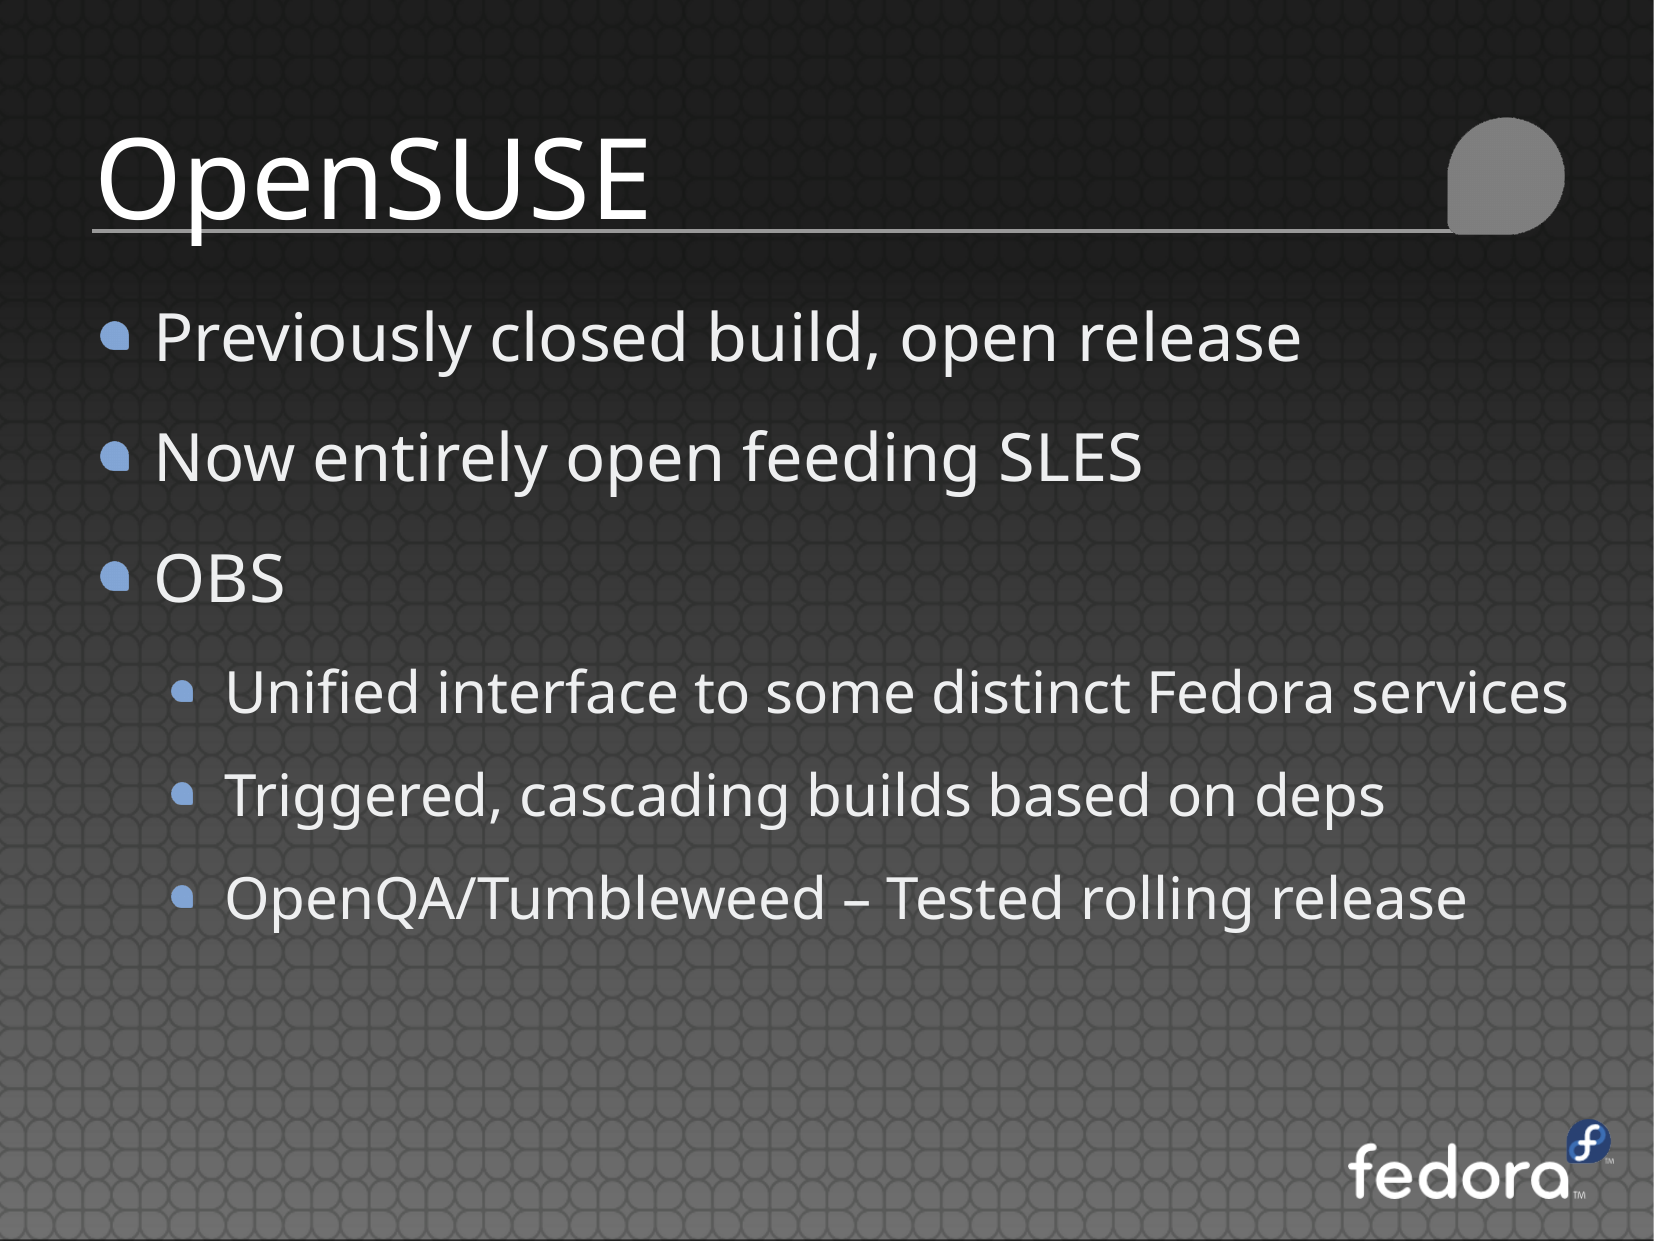

OpenSUSE
# Previously closed build, open release
Now entirely open feeding SLES
OBS
Unified interface to some distinct Fedora services
Triggered, cascading builds based on deps
OpenQA/Tumbleweed – Tested rolling release